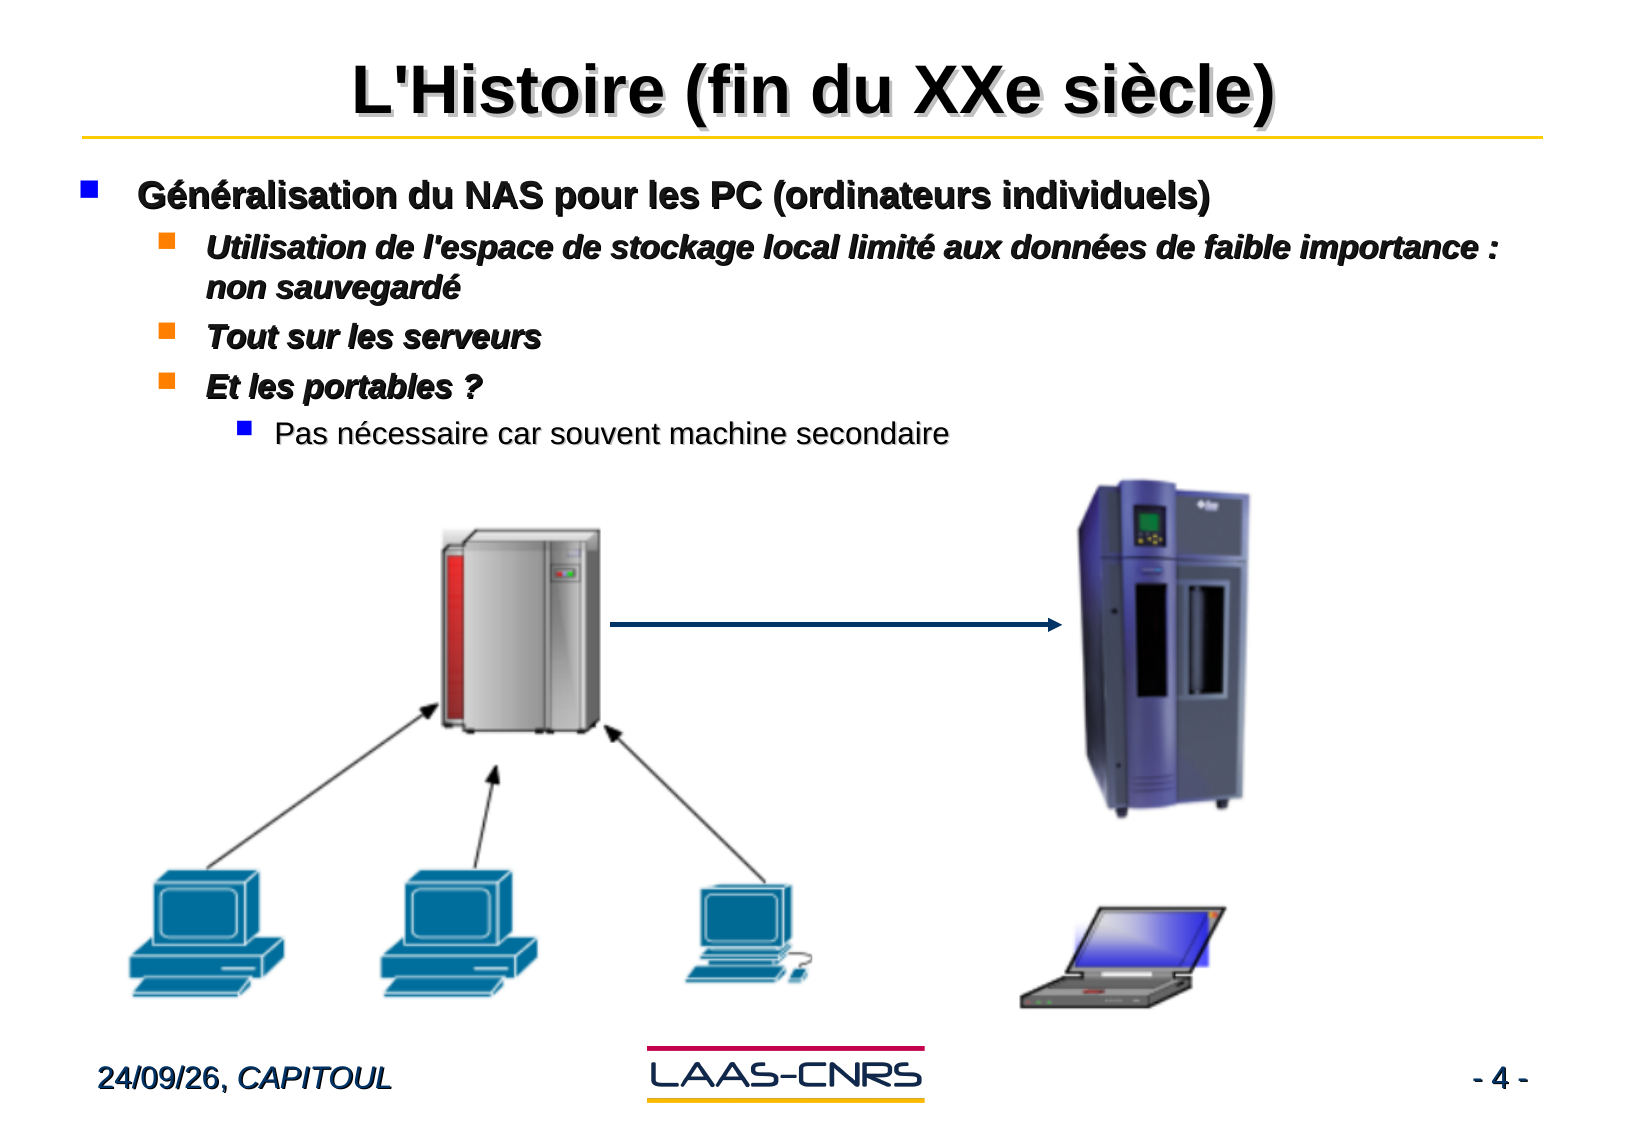

# L'Histoire (fin du XXe siècle)
Généralisation du NAS pour les PC (ordinateurs individuels)
Utilisation de l'espace de stockage local limité aux données de faible importance : non sauvegardé
Tout sur les serveurs
Et les portables ?
Pas nécessaire car souvent machine secondaire
 , CAPITOUL